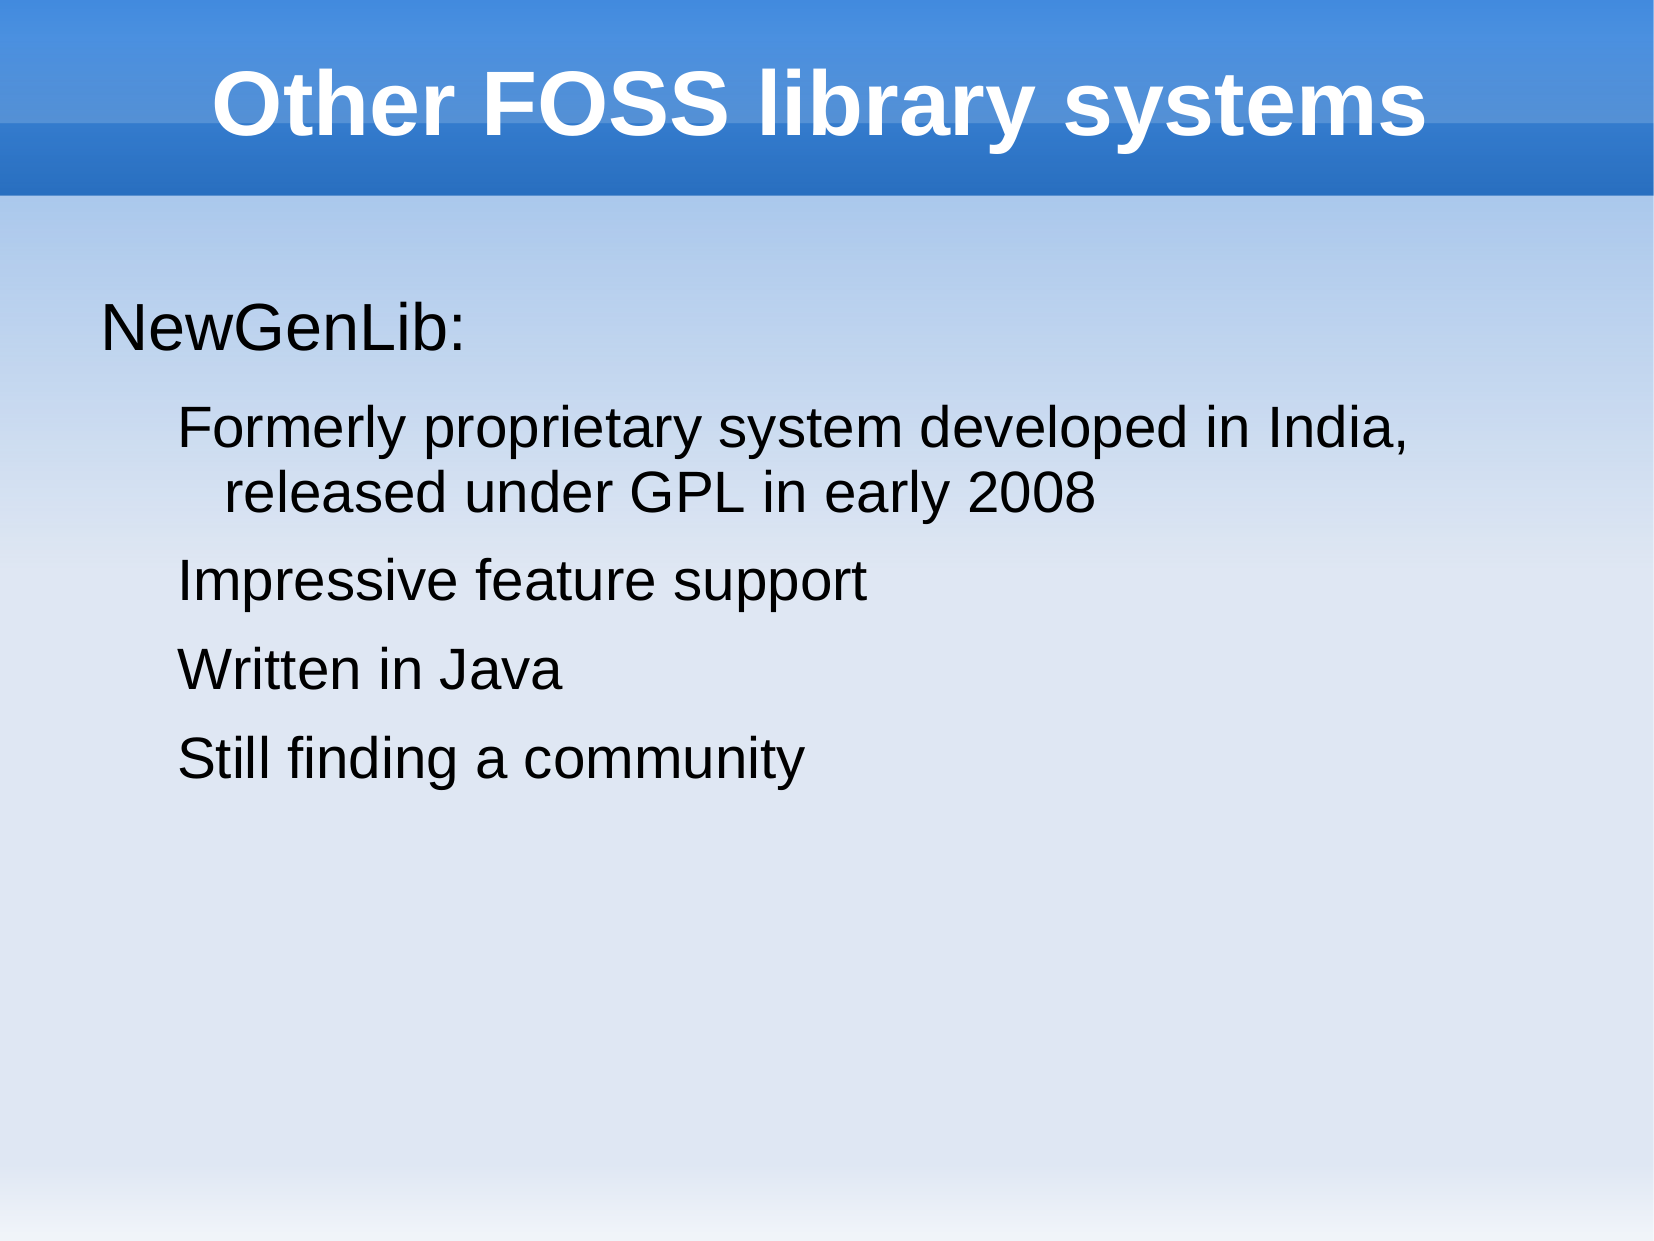

# Other FOSS library systems
NewGenLib:
Formerly proprietary system developed in India, released under GPL in early 2008
Impressive feature support
Written in Java
Still finding a community